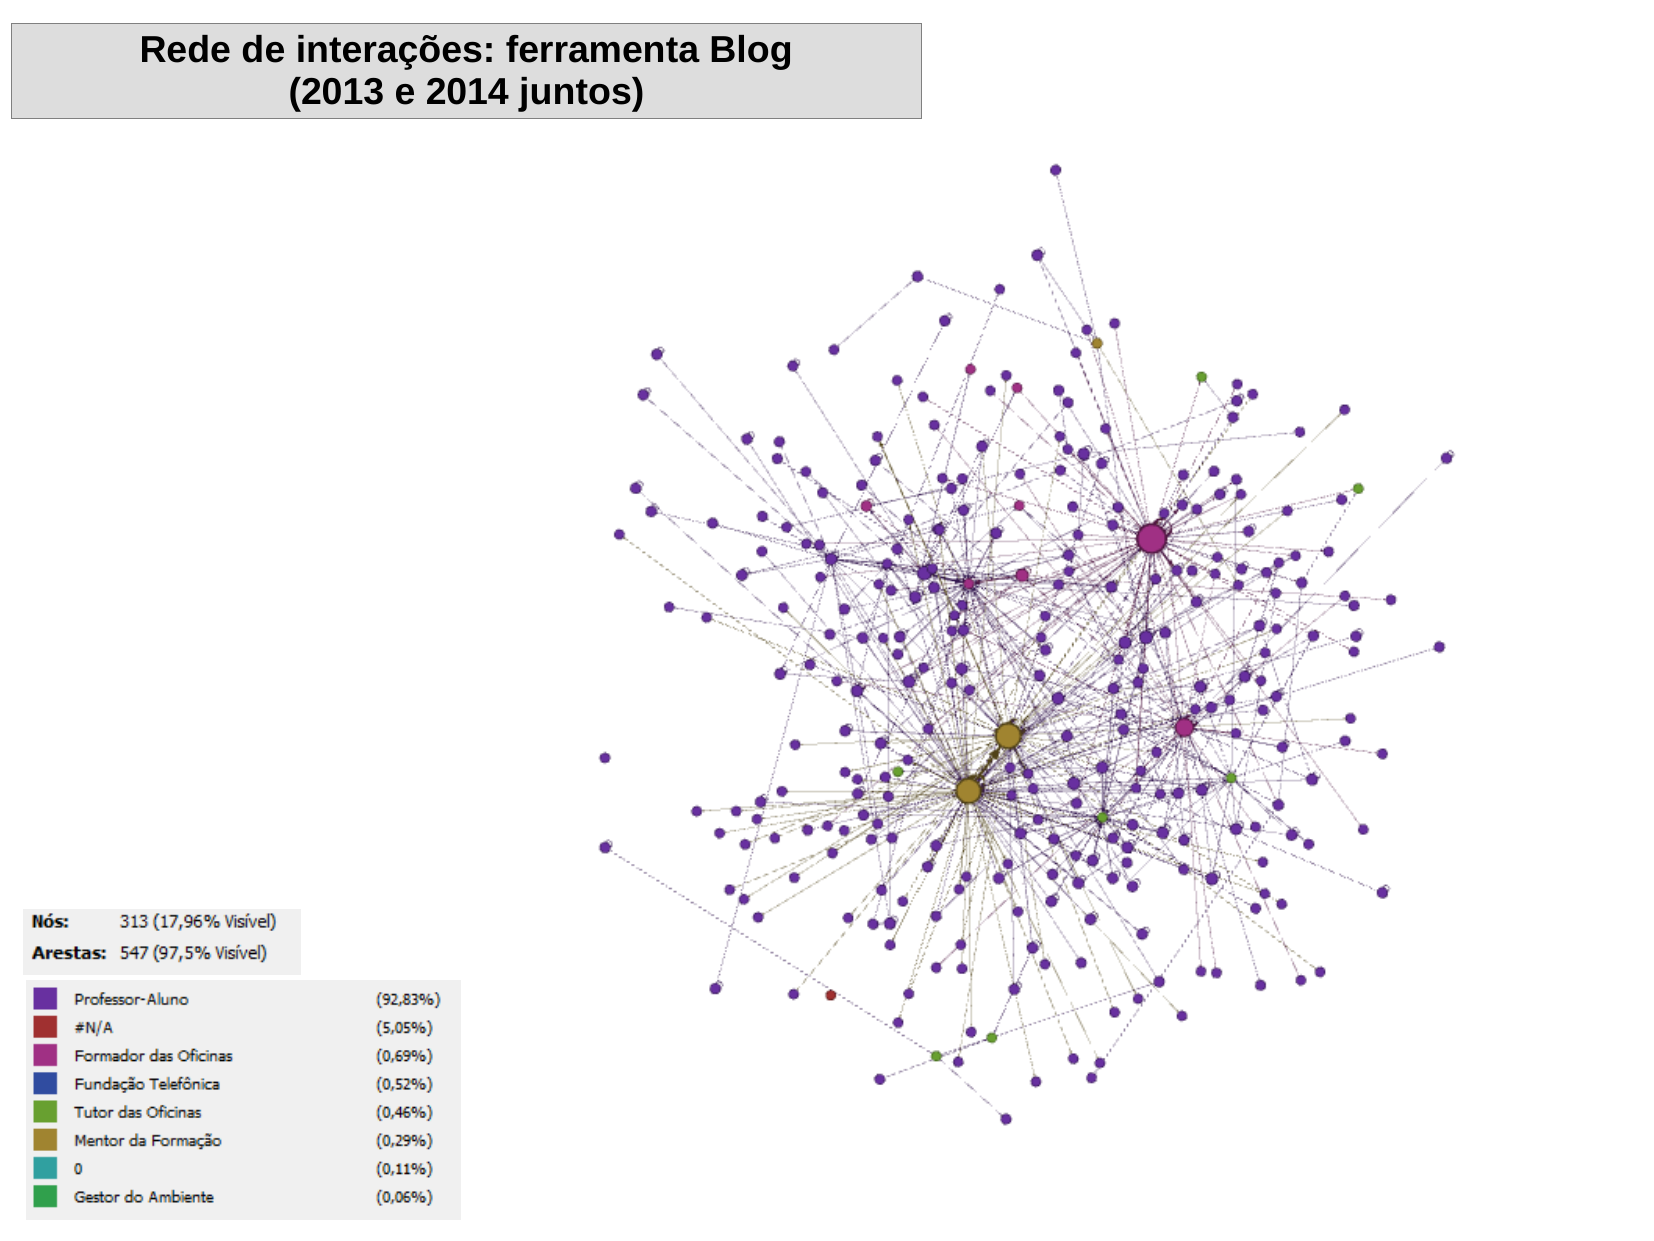

Rede de interações: ferramenta Blog
(2013 e 2014 juntos)